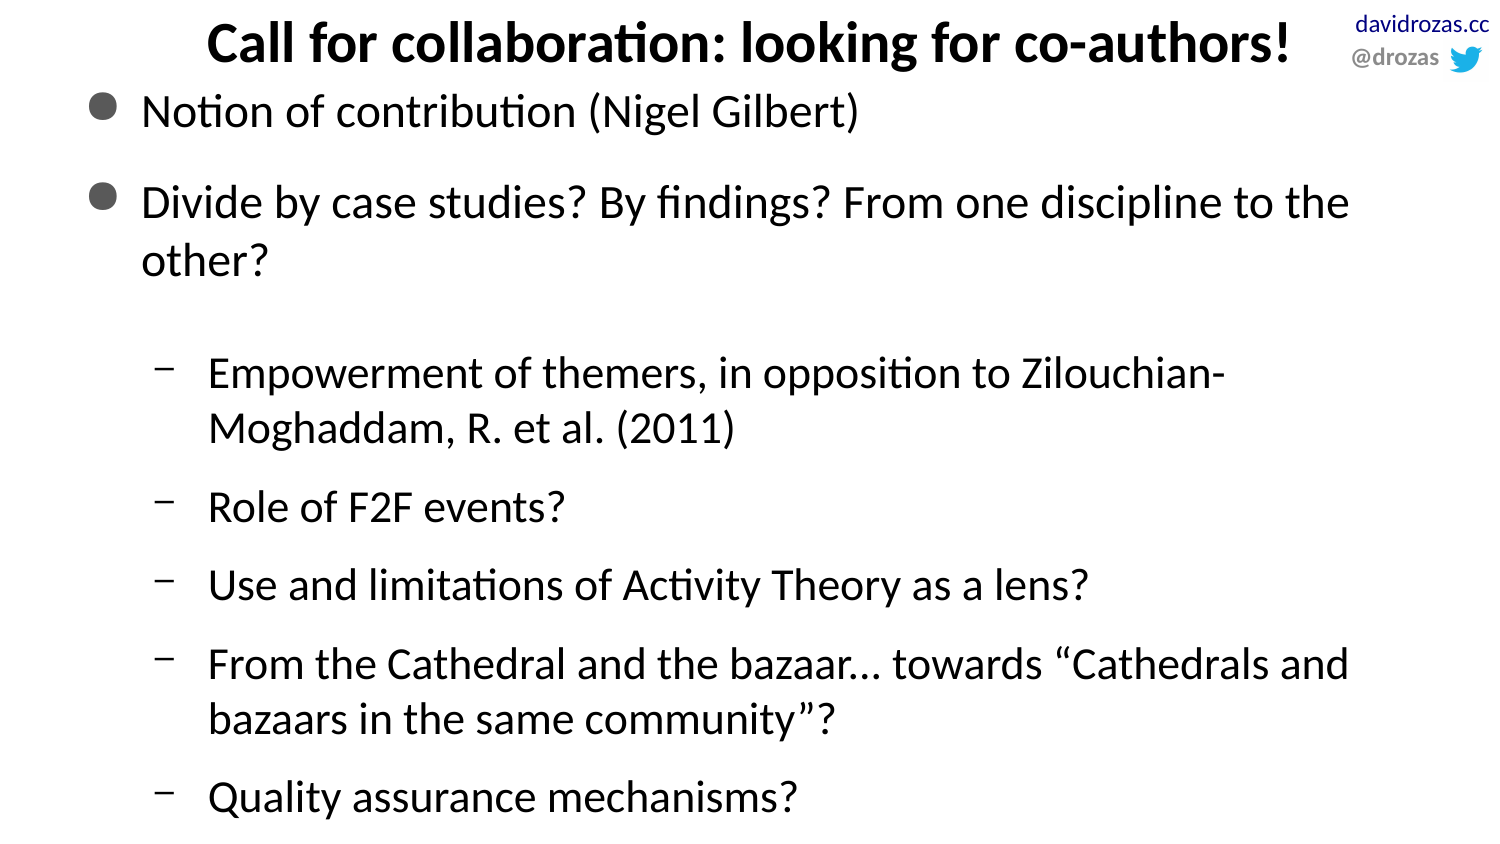

# Call for collaboration: looking for co-authors!
davidrozas.cc
@drozas
Notion of contribution (Nigel Gilbert)
Divide by case studies? By findings? From one discipline to the other?
Empowerment of themers, in opposition to Zilouchian-Moghaddam, R. et al. (2011)
Role of F2F events?
Use and limitations of Activity Theory as a lens?
From the Cathedral and the bazaar... towards “Cathedrals and bazaars in the same community”?
Quality assurance mechanisms?